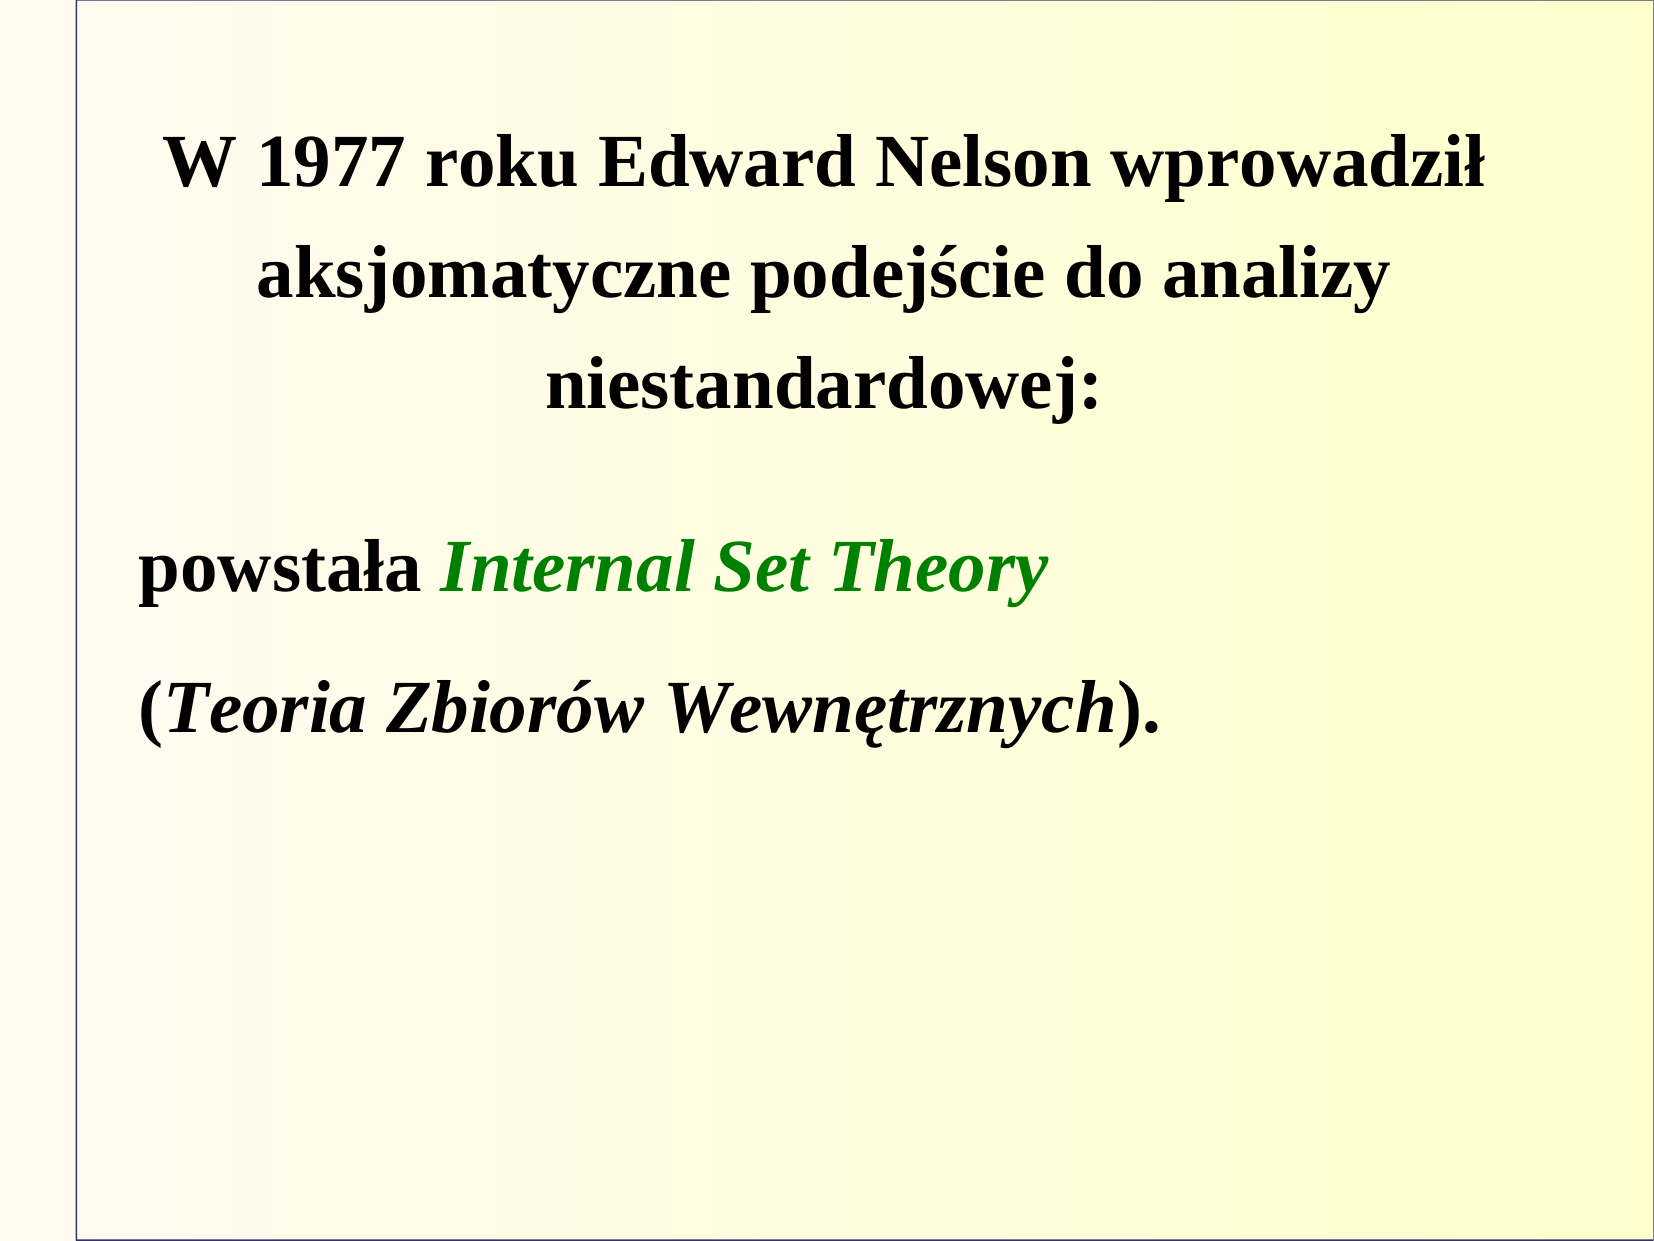

# W 1977 roku Edward Nelson wprowadził aksjomatyczne podejście do analizy niestandardowej:
powstała Internal Set Theory
(Teoria Zbiorów Wewnętrznych).